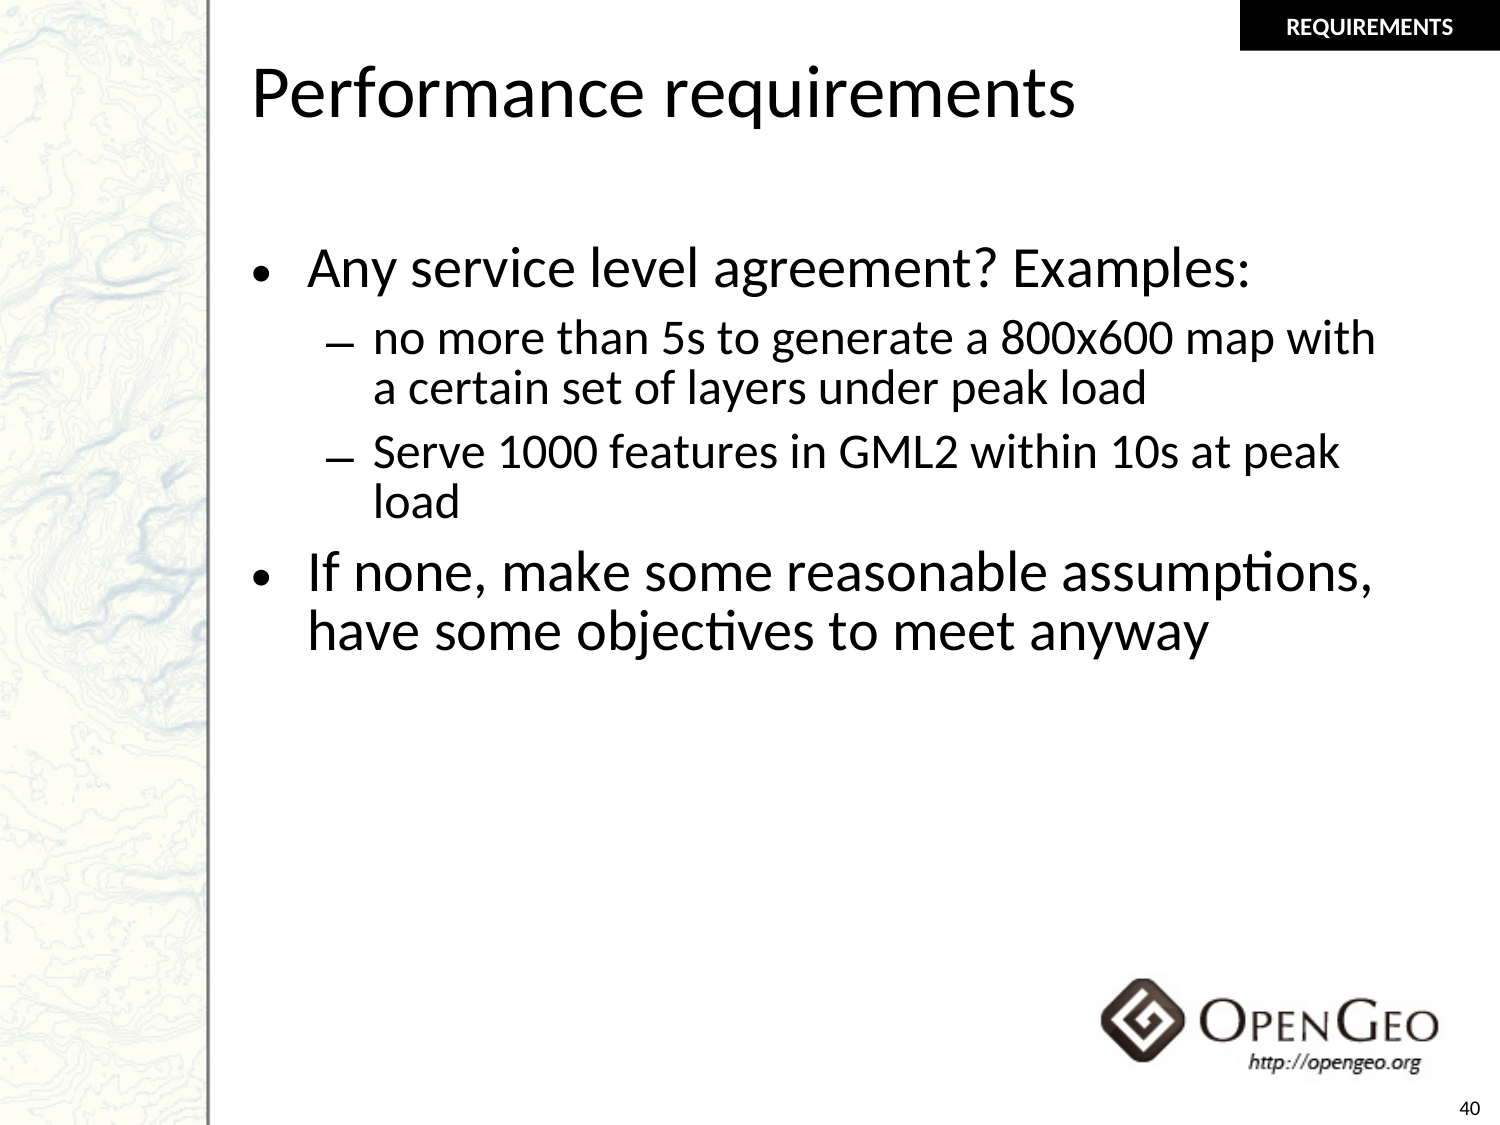

REQUIREMENTS
# Performance requirements
Any service level agreement? Examples:
no more than 5s to generate a 800x600 map with a certain set of layers under peak load
Serve 1000 features in GML2 within 10s at peak load
If none, make some reasonable assumptions, have some objectives to meet anyway